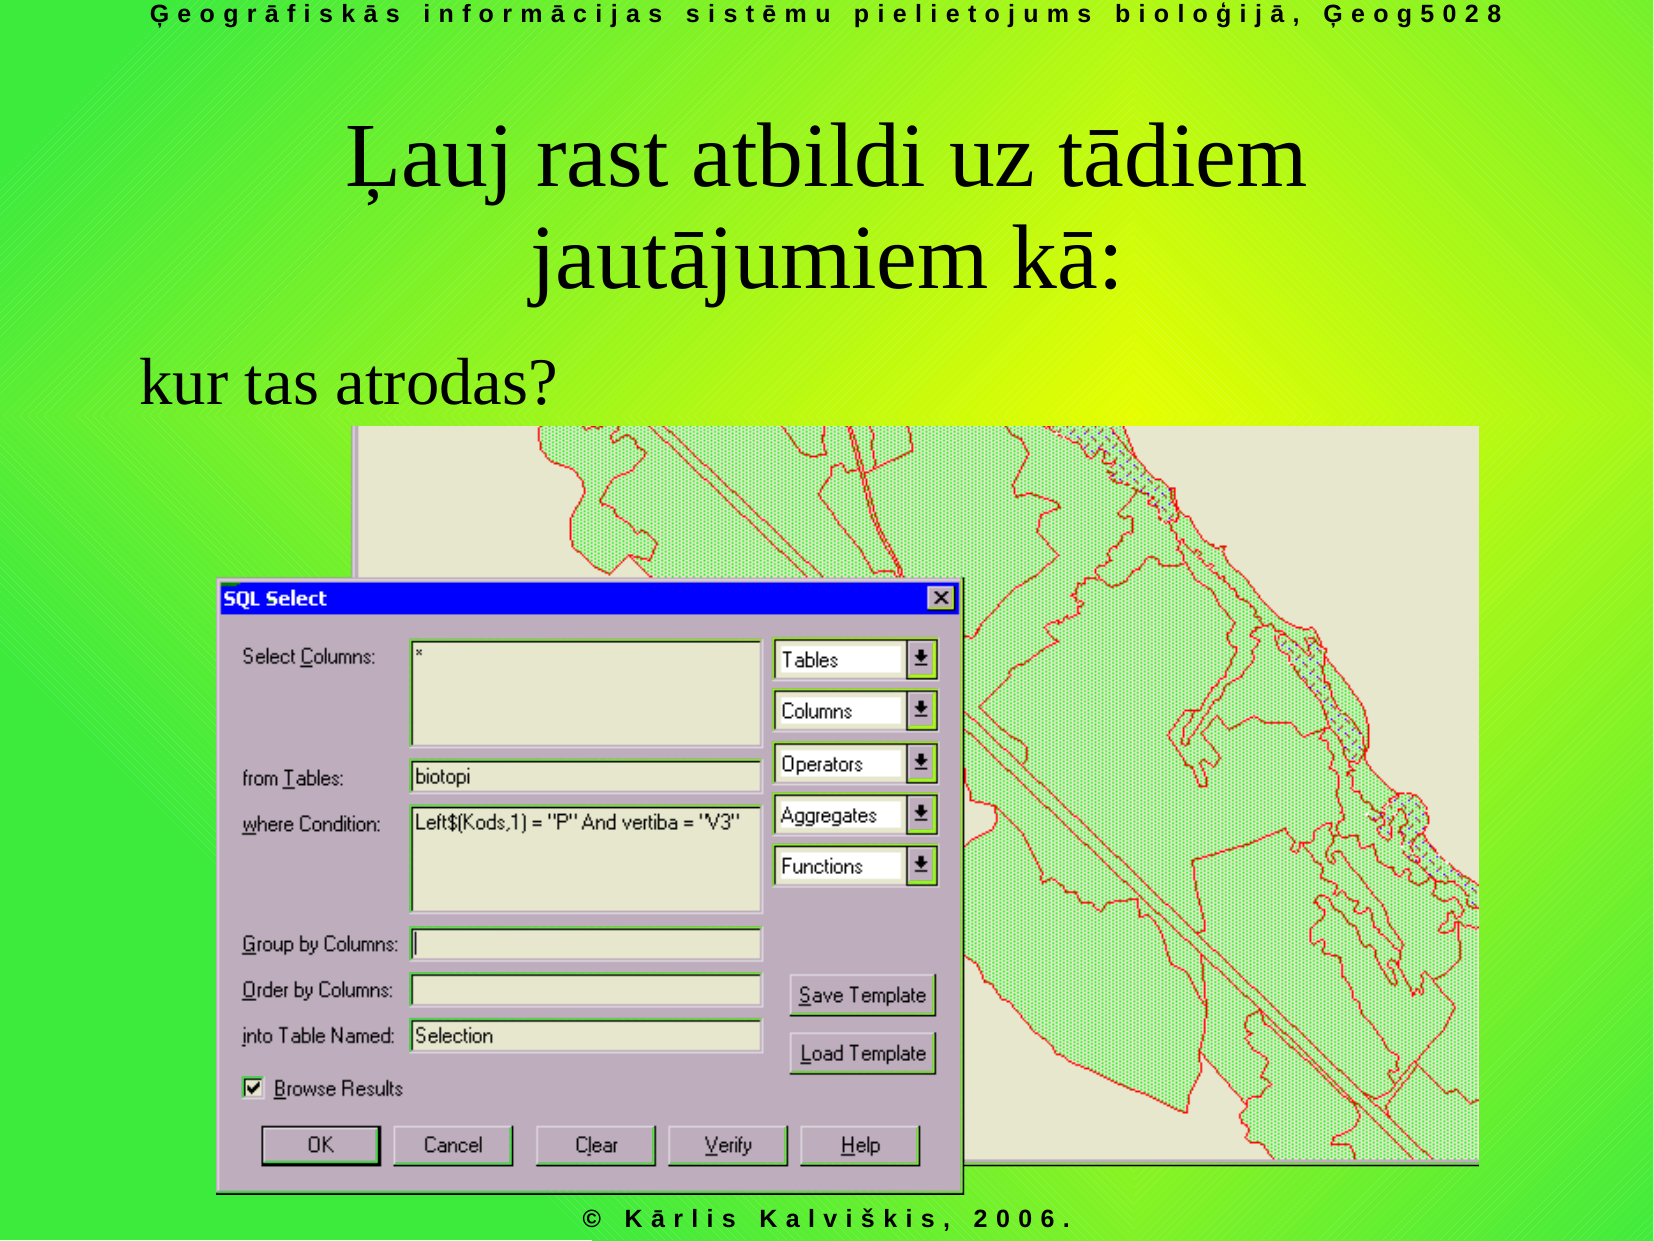

# Ļauj rast atbildi uz tādiem jautājumiem kā:
kur tas atrodas?